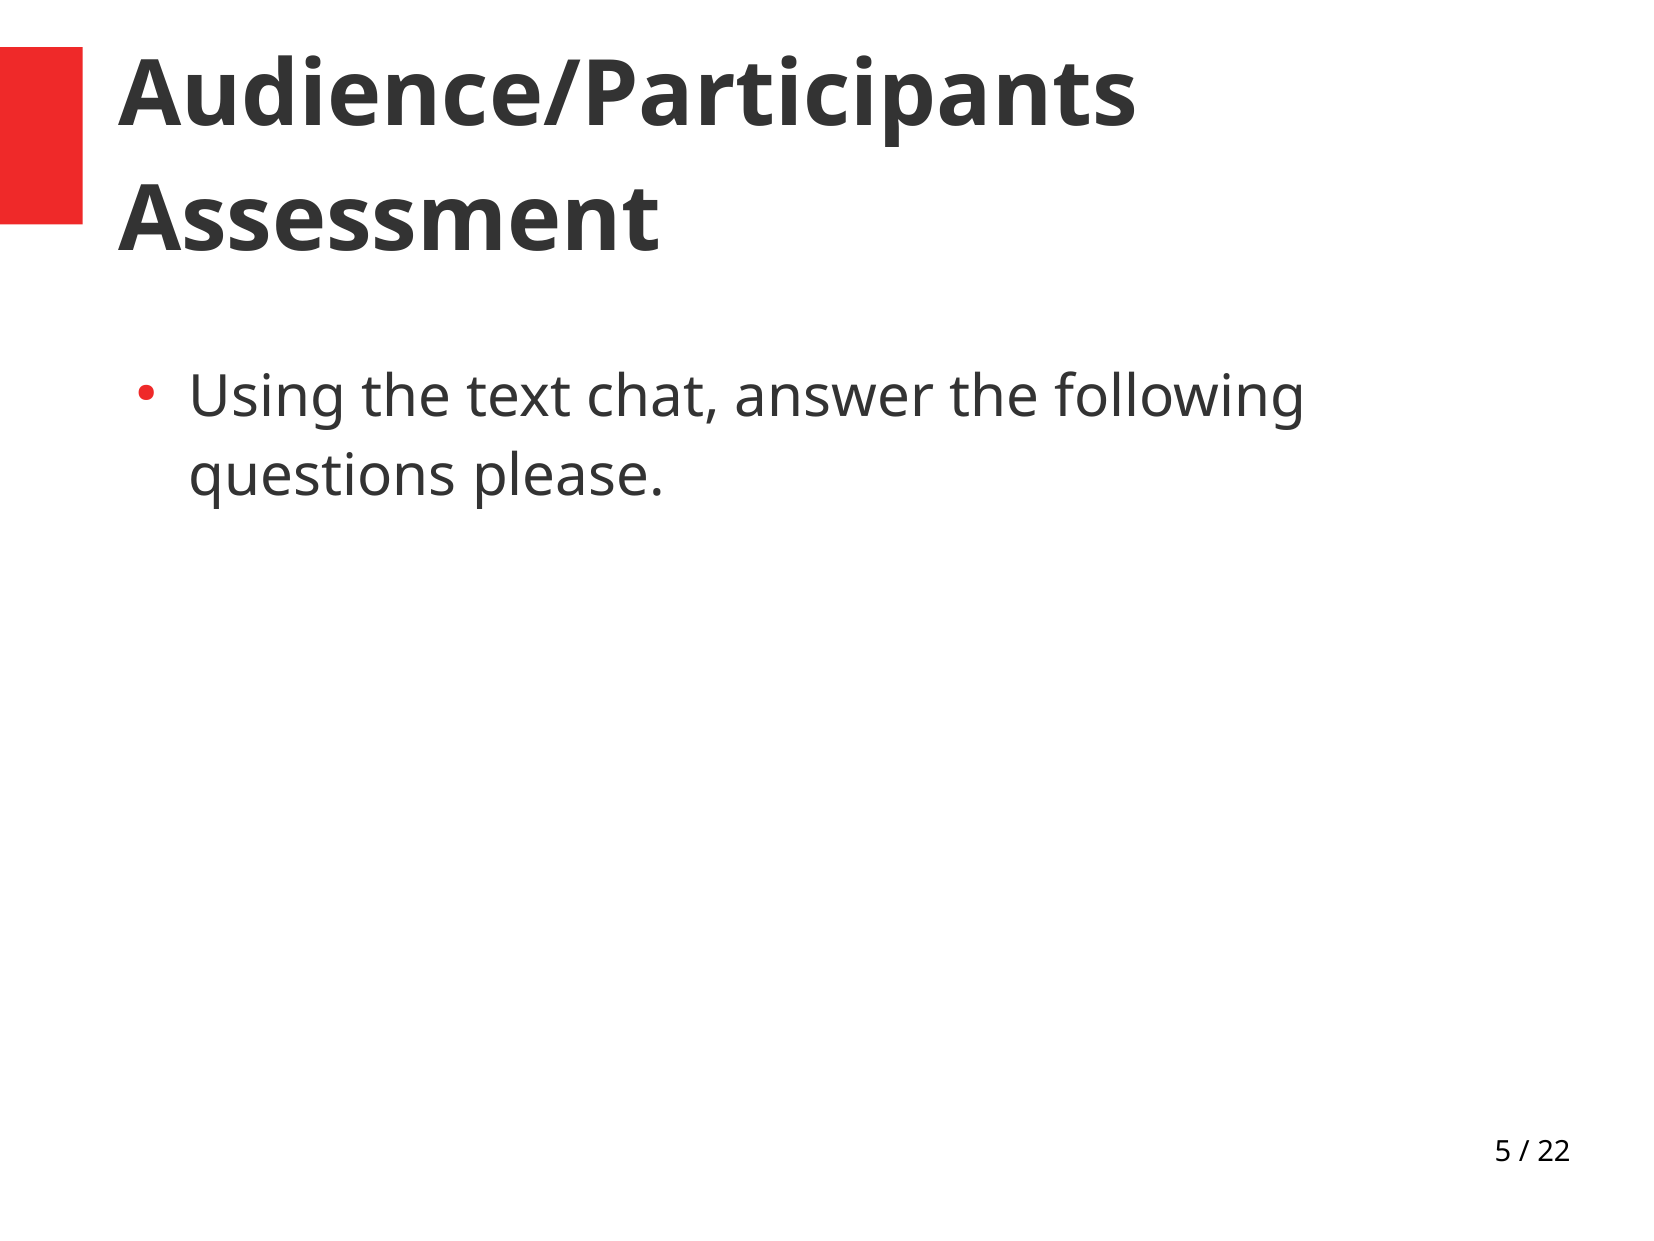

# Audience/Participants Assessment
Using the text chat, answer the following questions please.
5